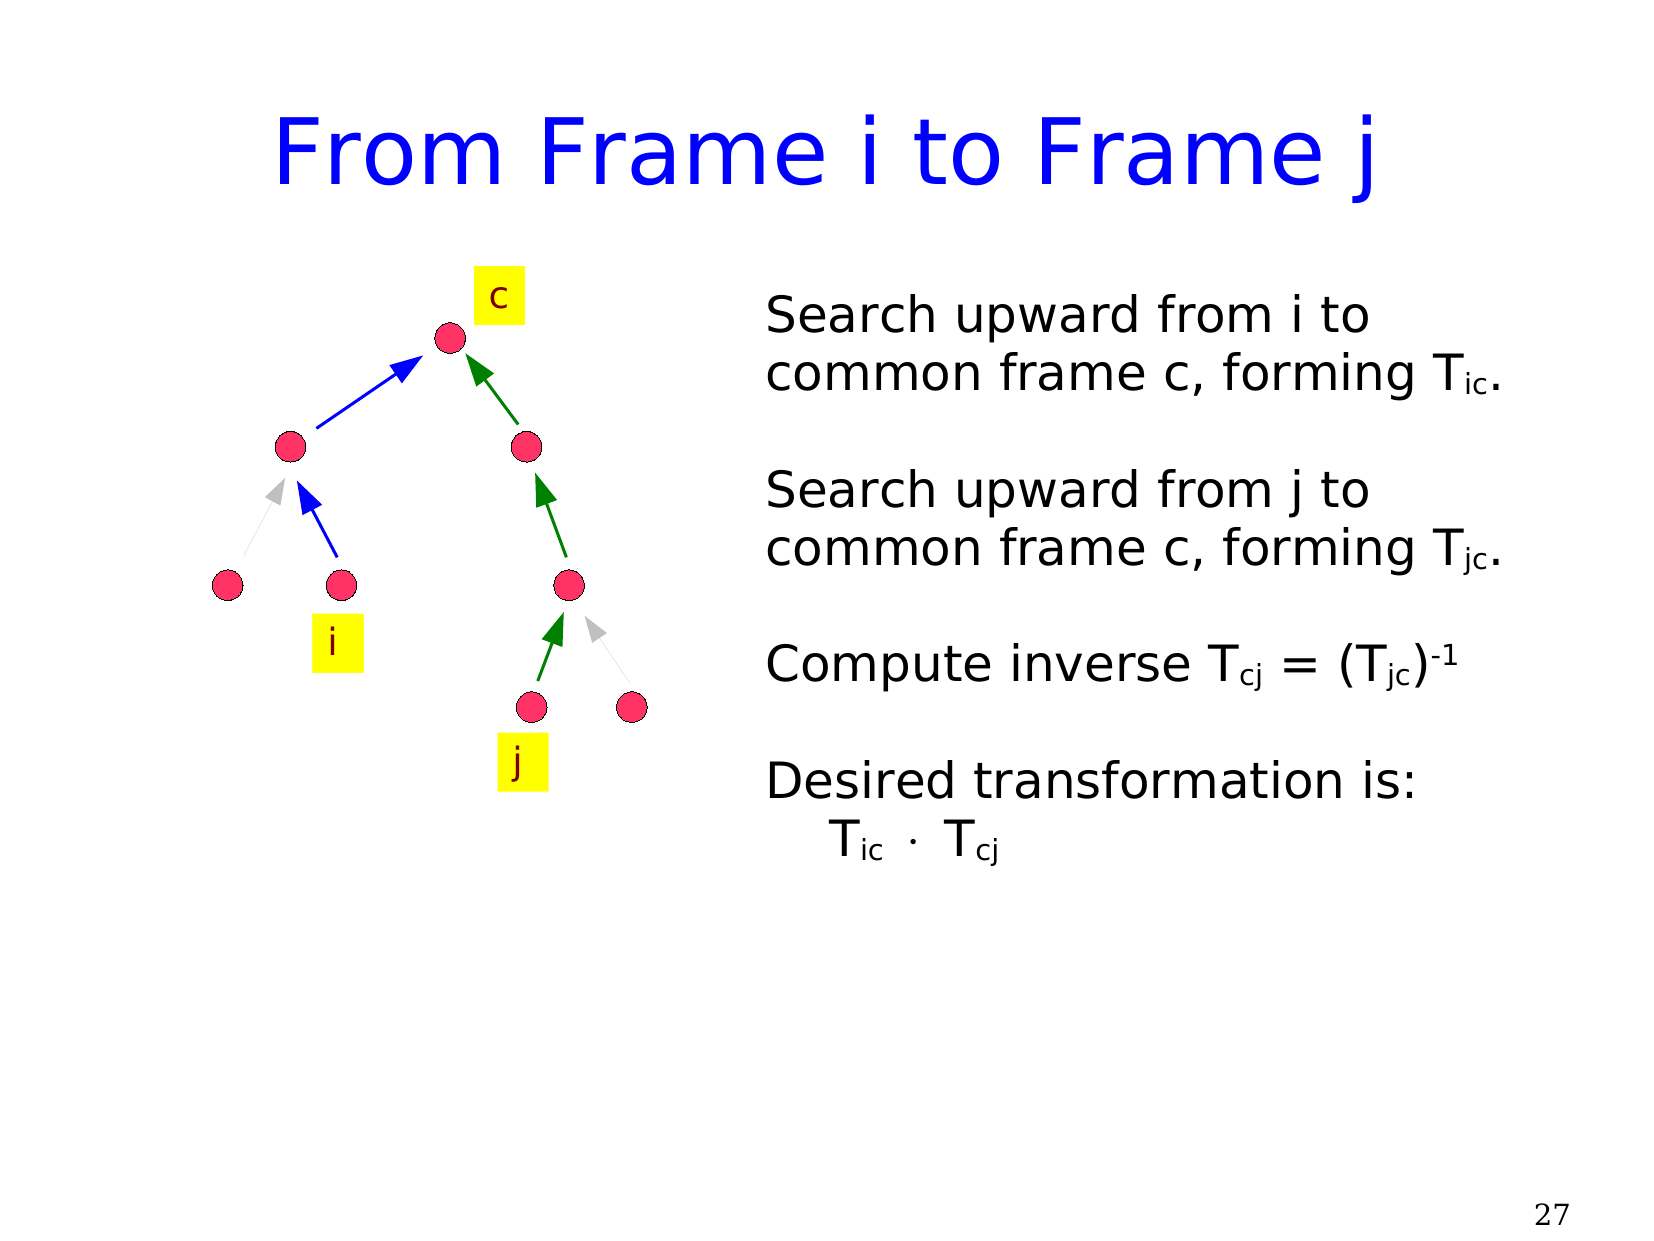

# From Frame i to Frame j
c
Search upward from i to common frame c, forming Tic.
Search upward from j to common frame c, forming Tjc.
Compute inverse Tcj = (Tjc)-1
Desired transformation is:
 Tic × Tcj
i
i
i
j
27